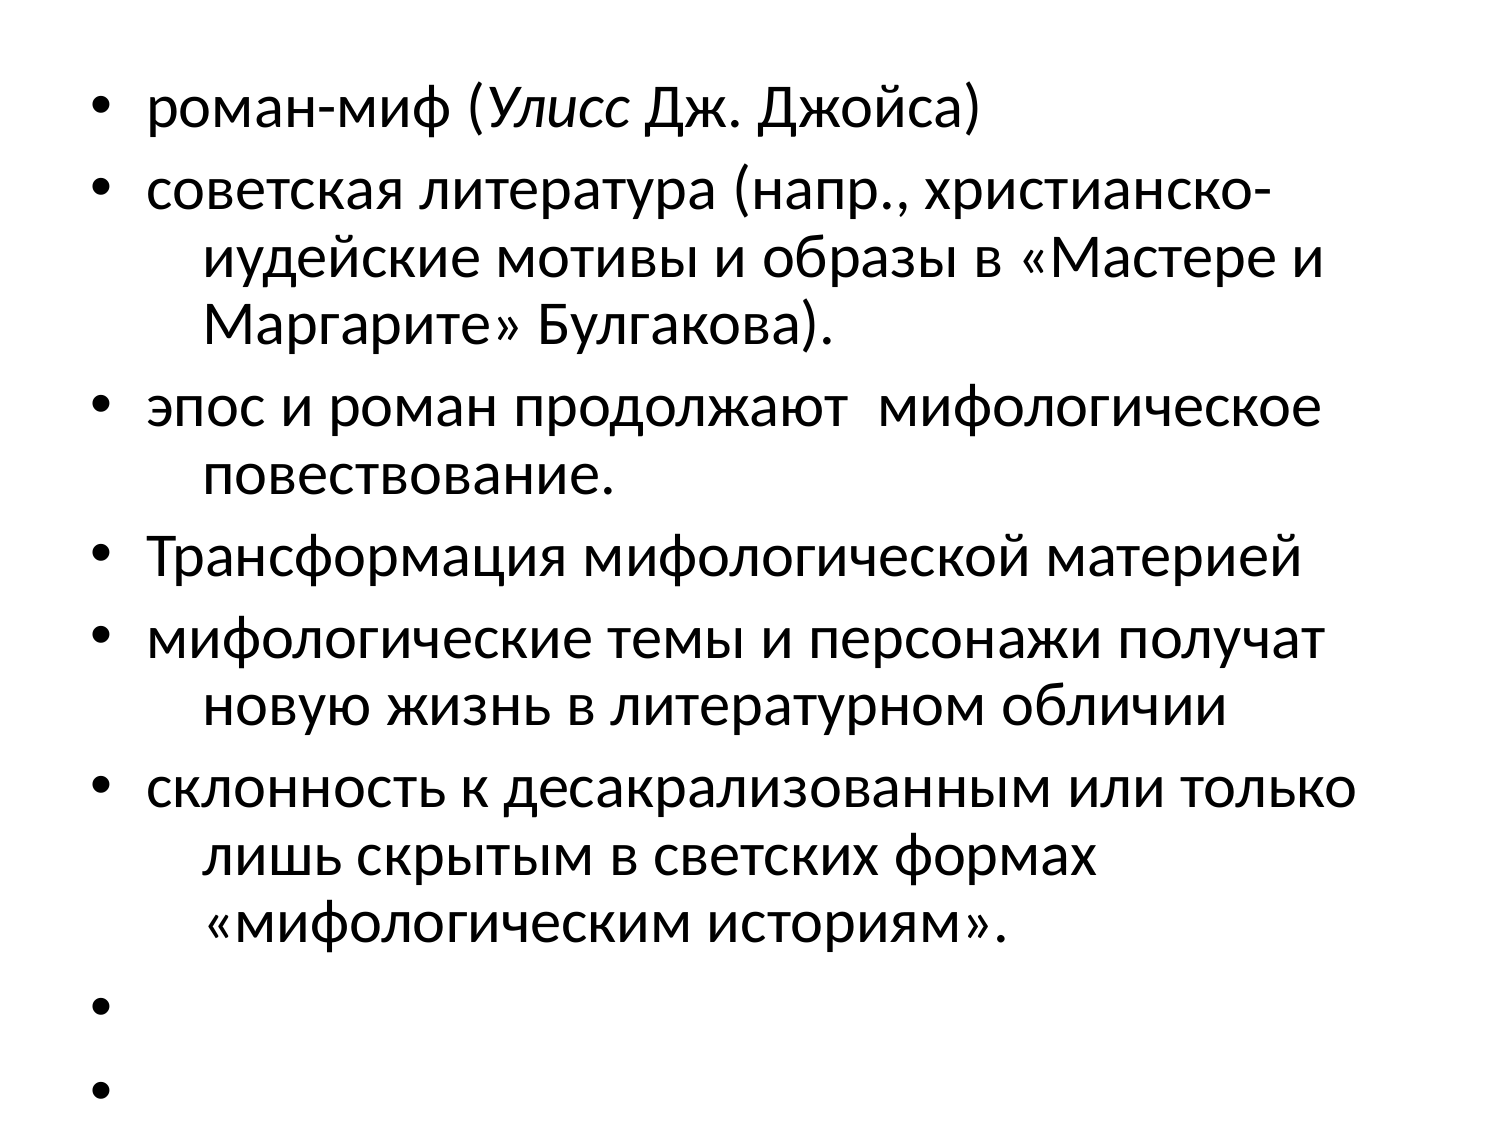

#
роман-миф (Улисс Дж. Джойса)
советская литература (напр., христианско-иудейские мотивы и образы в «Мастере и Маргарите» Булгакова).
эпос и роман продолжают мифологическое повествование.
Трансформация мифологической материей
мифологические темы и персонажи получат новую жизнь в литературном обличии
склонность к десакрализованным или только лишь скрытым в светских формах «мифологическим историям».